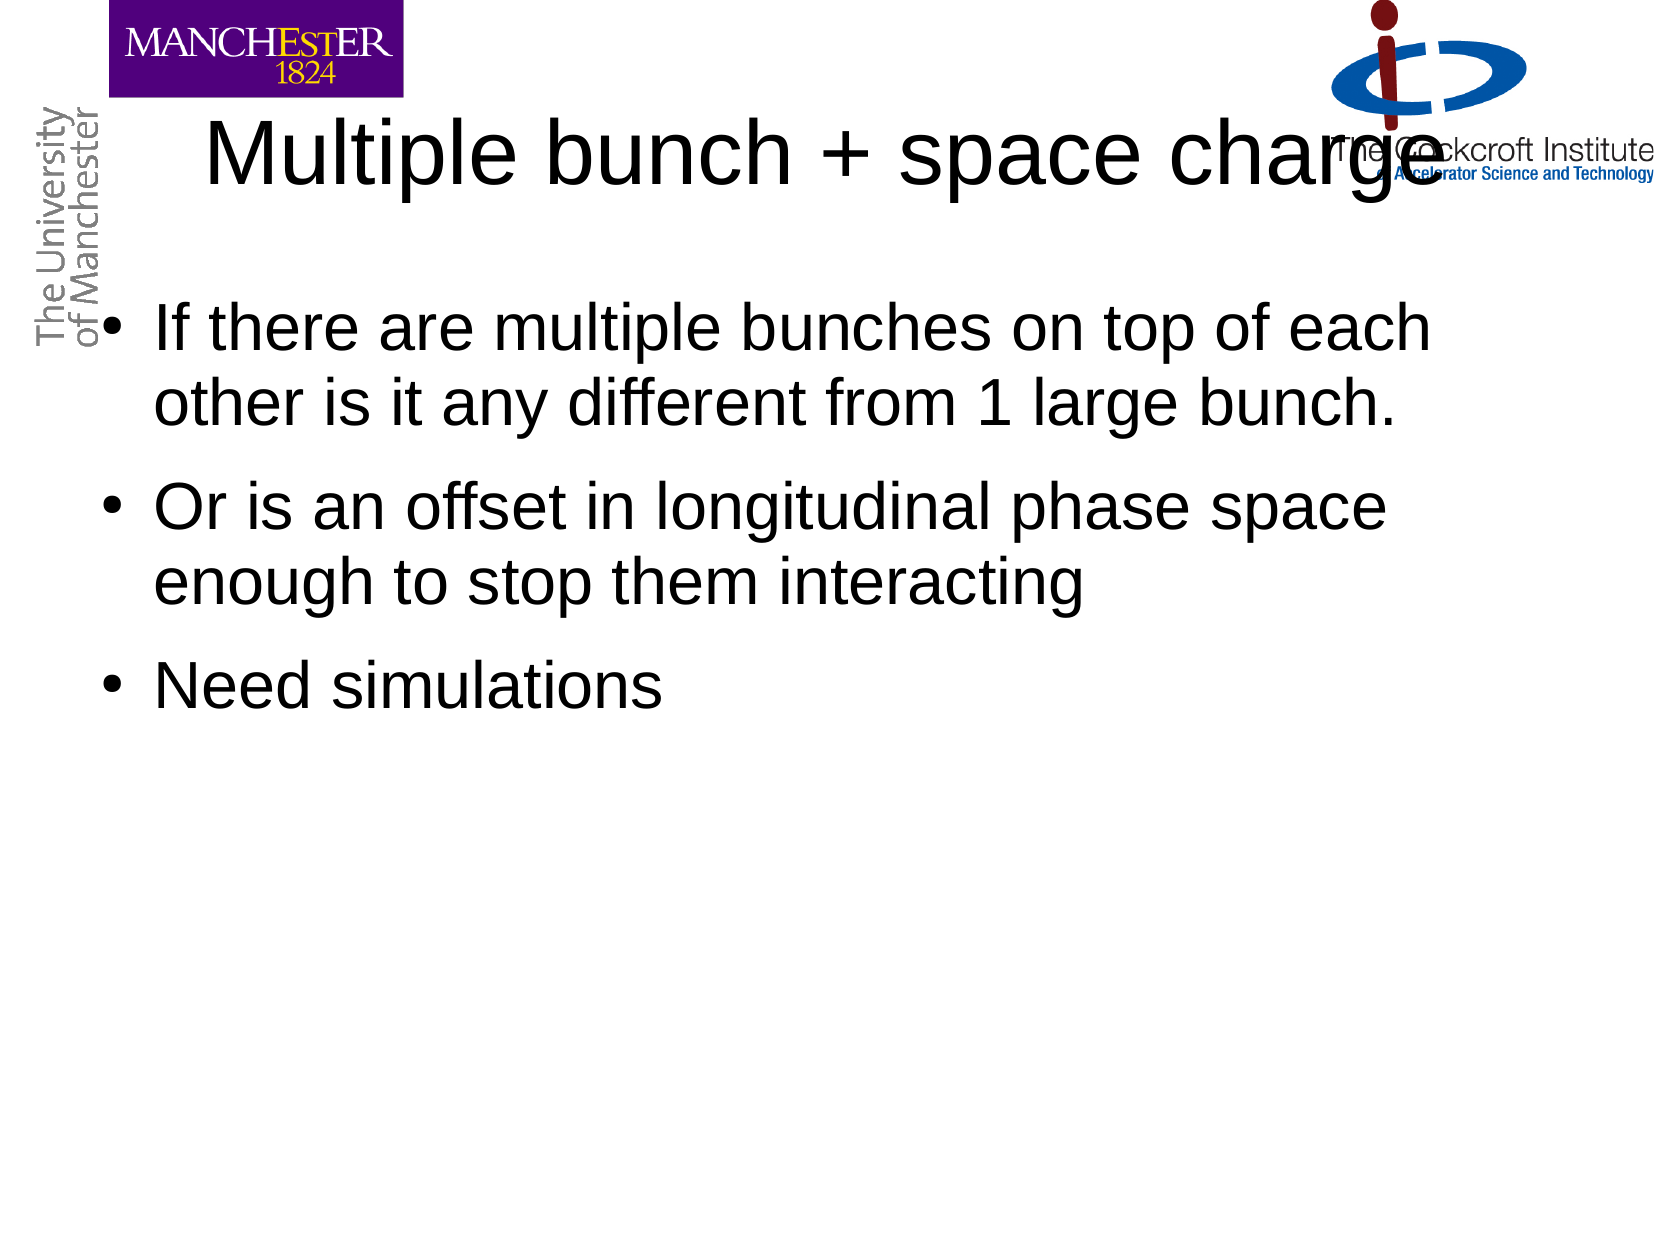

# Multiple bunch + space charge
If there are multiple bunches on top of each other is it any different from 1 large bunch.
Or is an offset in longitudinal phase space enough to stop them interacting
Need simulations